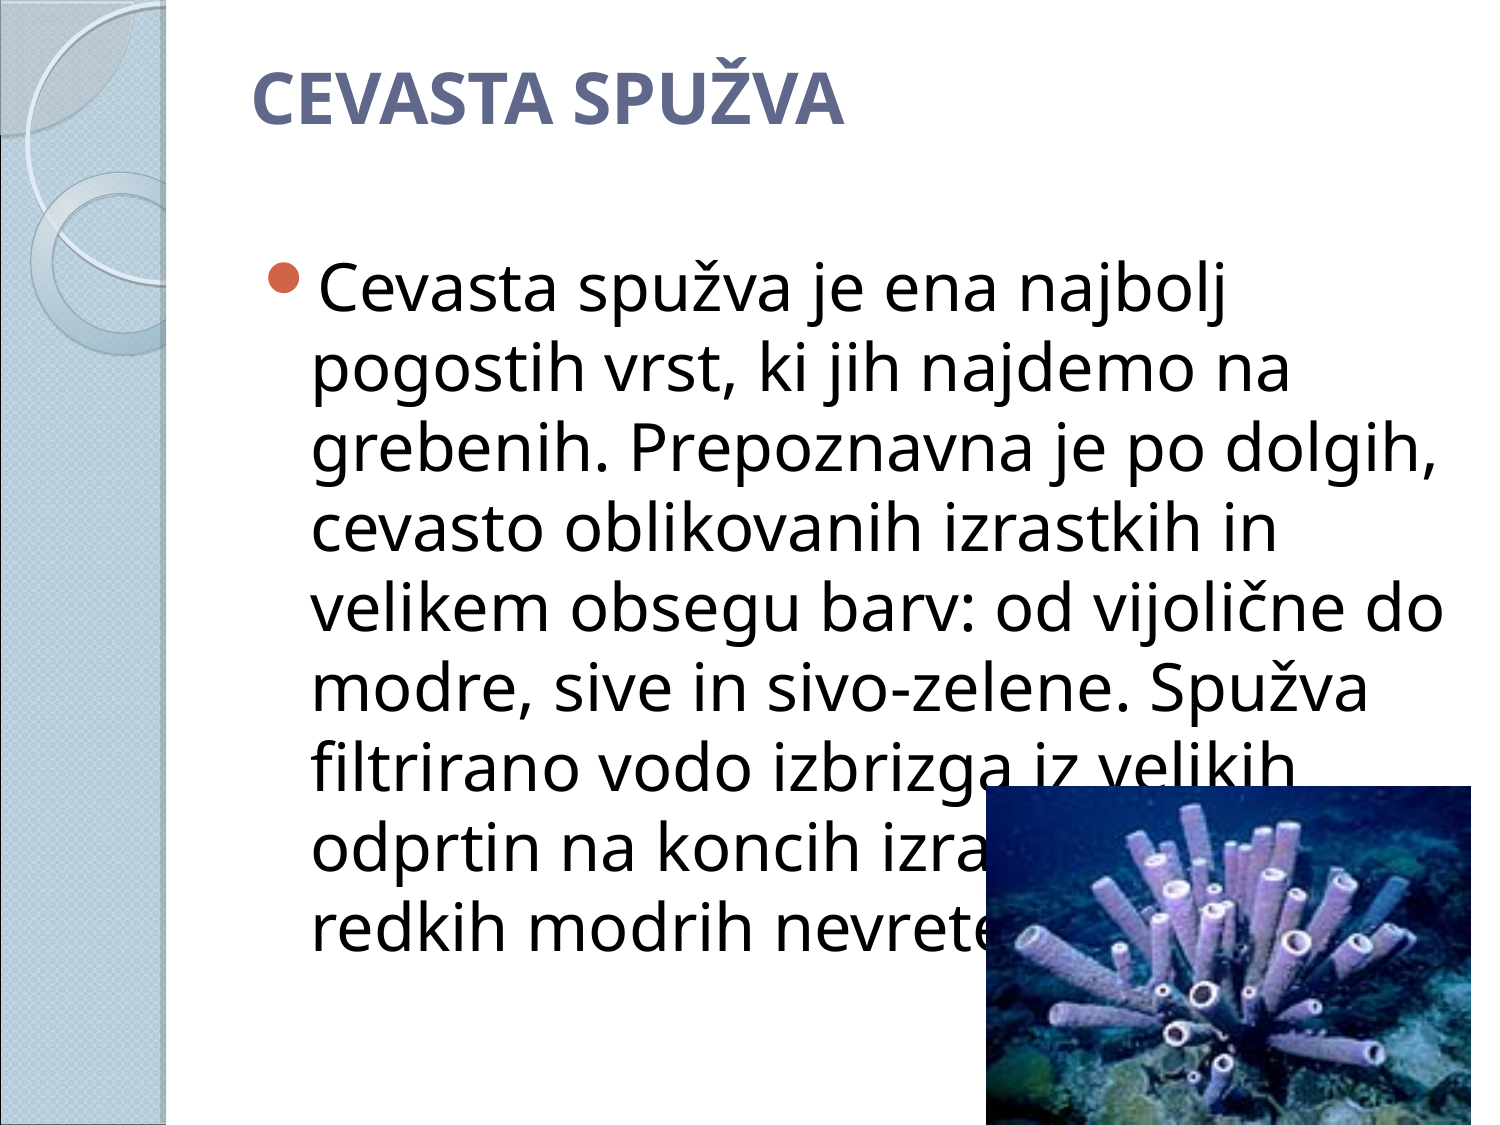

# CEVASTA SPUŽVA
Cevasta spužva je ena najbolj pogostih vrst, ki jih najdemo na grebenih. Prepoznavna je po dolgih, cevasto oblikovanih izrastkih in velikem obsegu barv: od vijolične do modre, sive in sivo-zelene. Spužva filtrirano vodo izbrizga iz velikih odprtin na koncih izrastkov. Je ena redkih modrih nevretenčarjev.